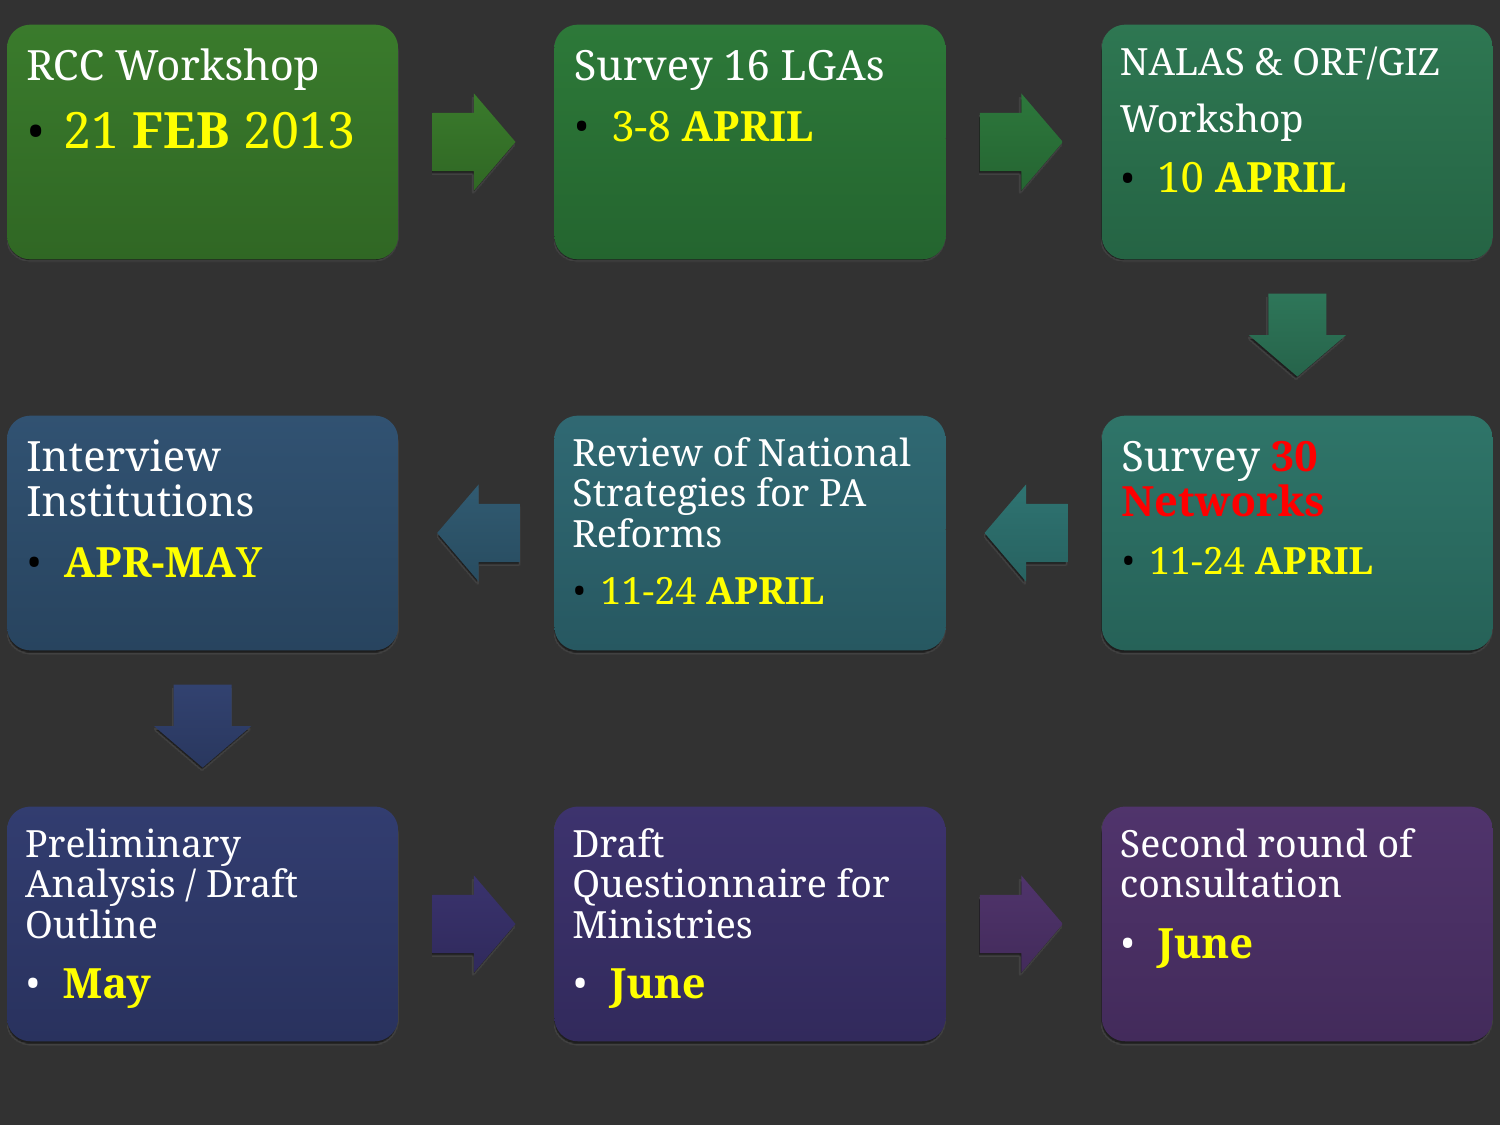

RCC Workshop
21 FEB 2013
Survey 16 LGAs
3-8 APRIL
NALAS & ORF/GIZ
Workshop
10 APRIL
Interview Institutions
APR-MAY
Review of National Strategies for PA Reforms
11-24 APRIL
Survey 30 Networks
11-24 APRIL
Preliminary Analysis / Draft Outline
May
Draft Questionnaire for Ministries
June
Second round of consultation
June